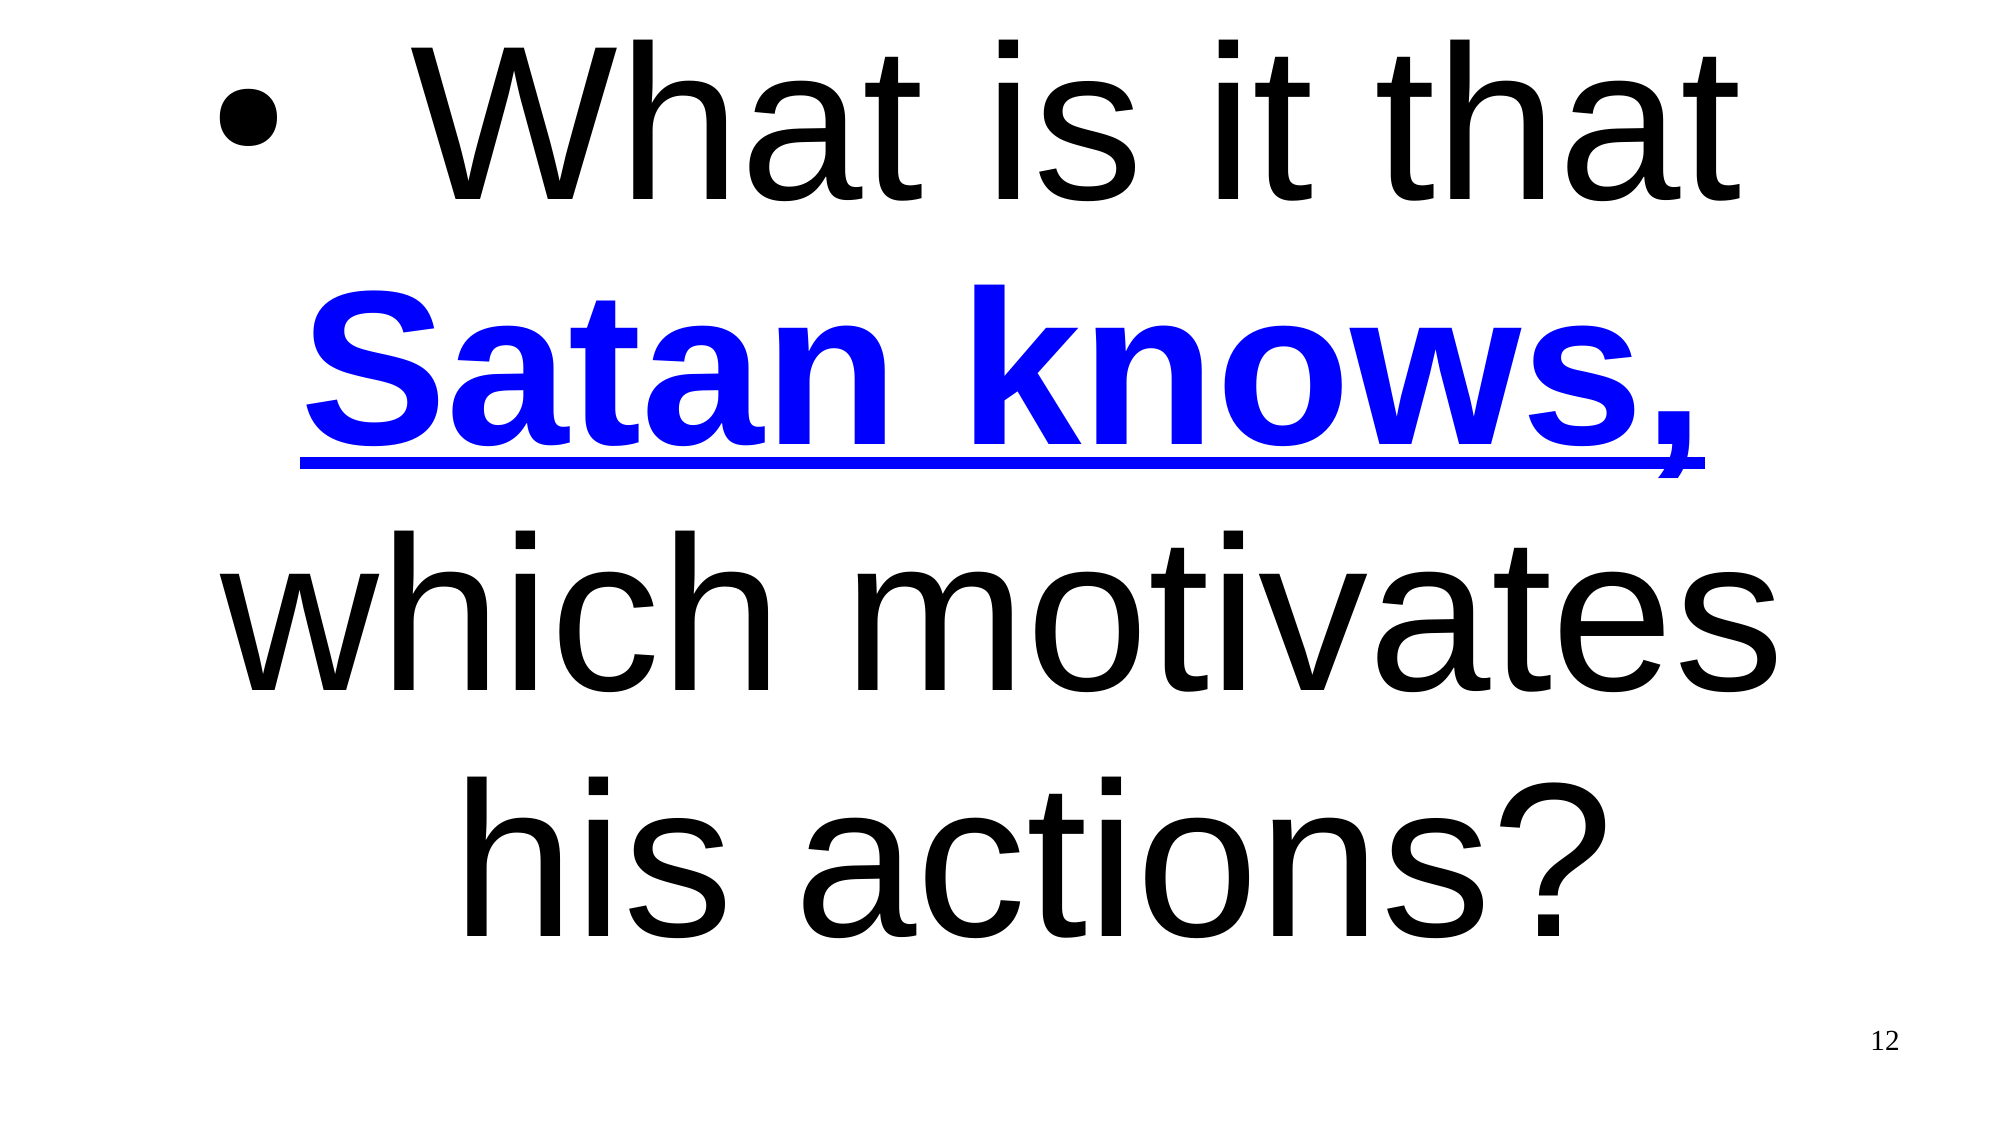

# What is it that Satan knows, which motivates his actions?
12